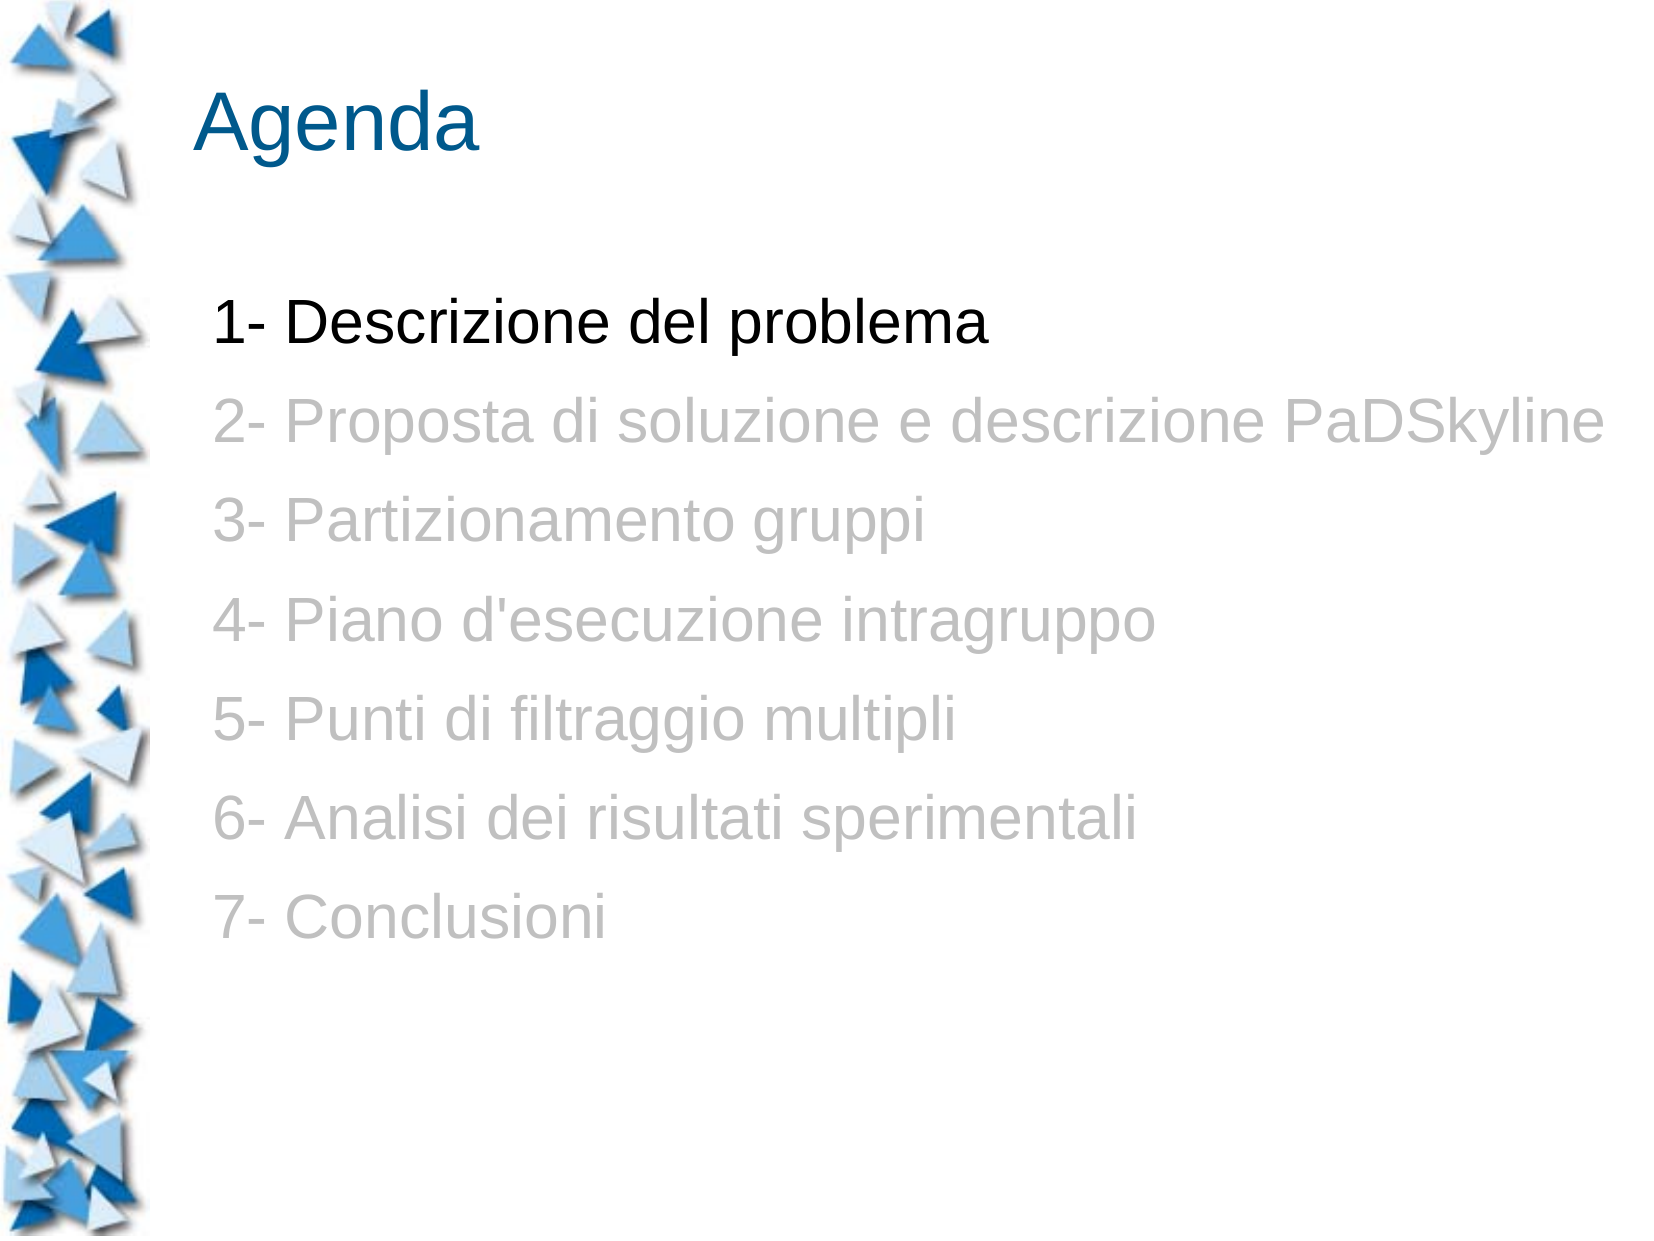

# Agenda
1- Descrizione del problema
2- Proposta di soluzione e descrizione PaDSkyline
3- Partizionamento gruppi
4- Piano d'esecuzione intragruppo
5- Punti di filtraggio multipli
6- Analisi dei risultati sperimentali
7- Conclusioni